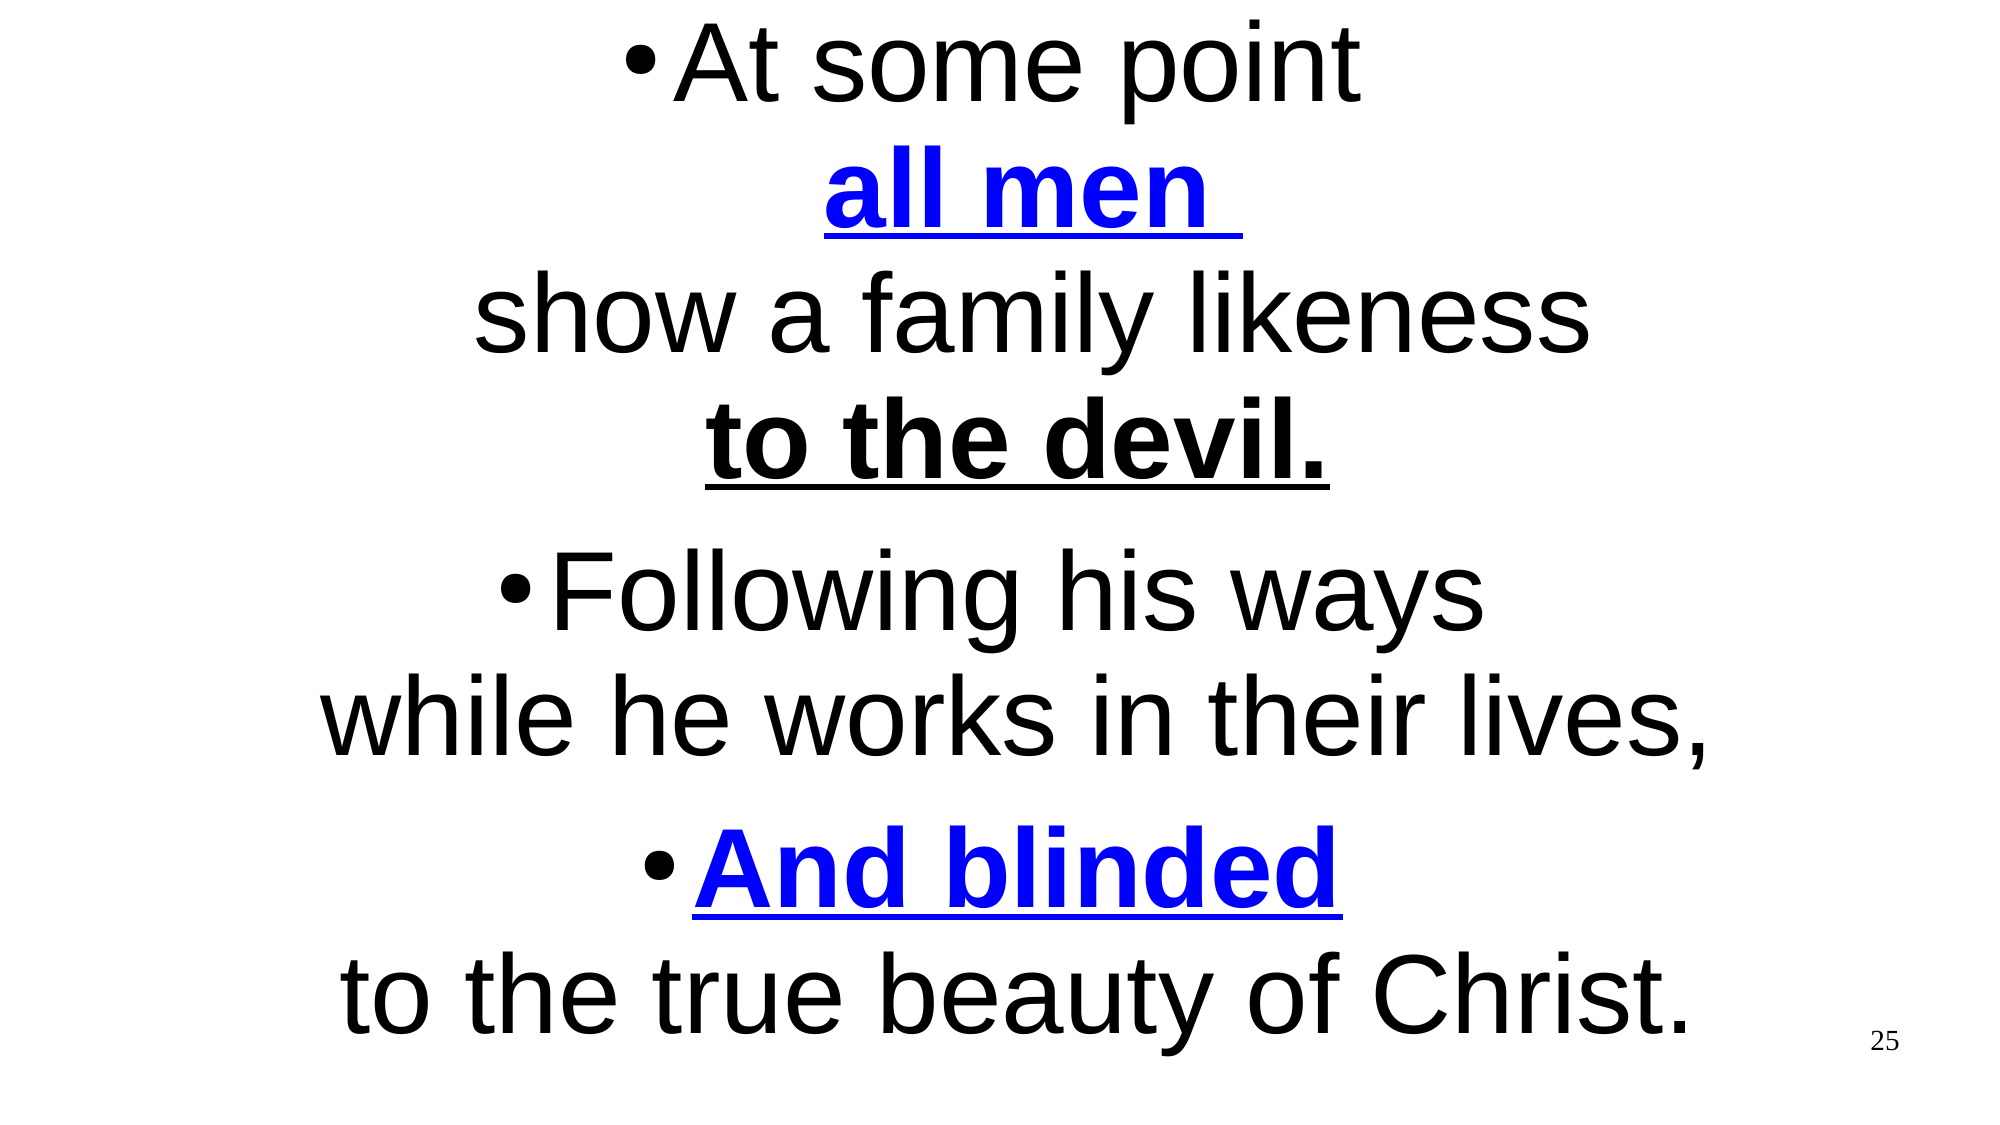

# At some point all men show a family likeness to the devil.
Following his ways
while he works in their lives,
And blinded
to the true beauty of Christ.
25